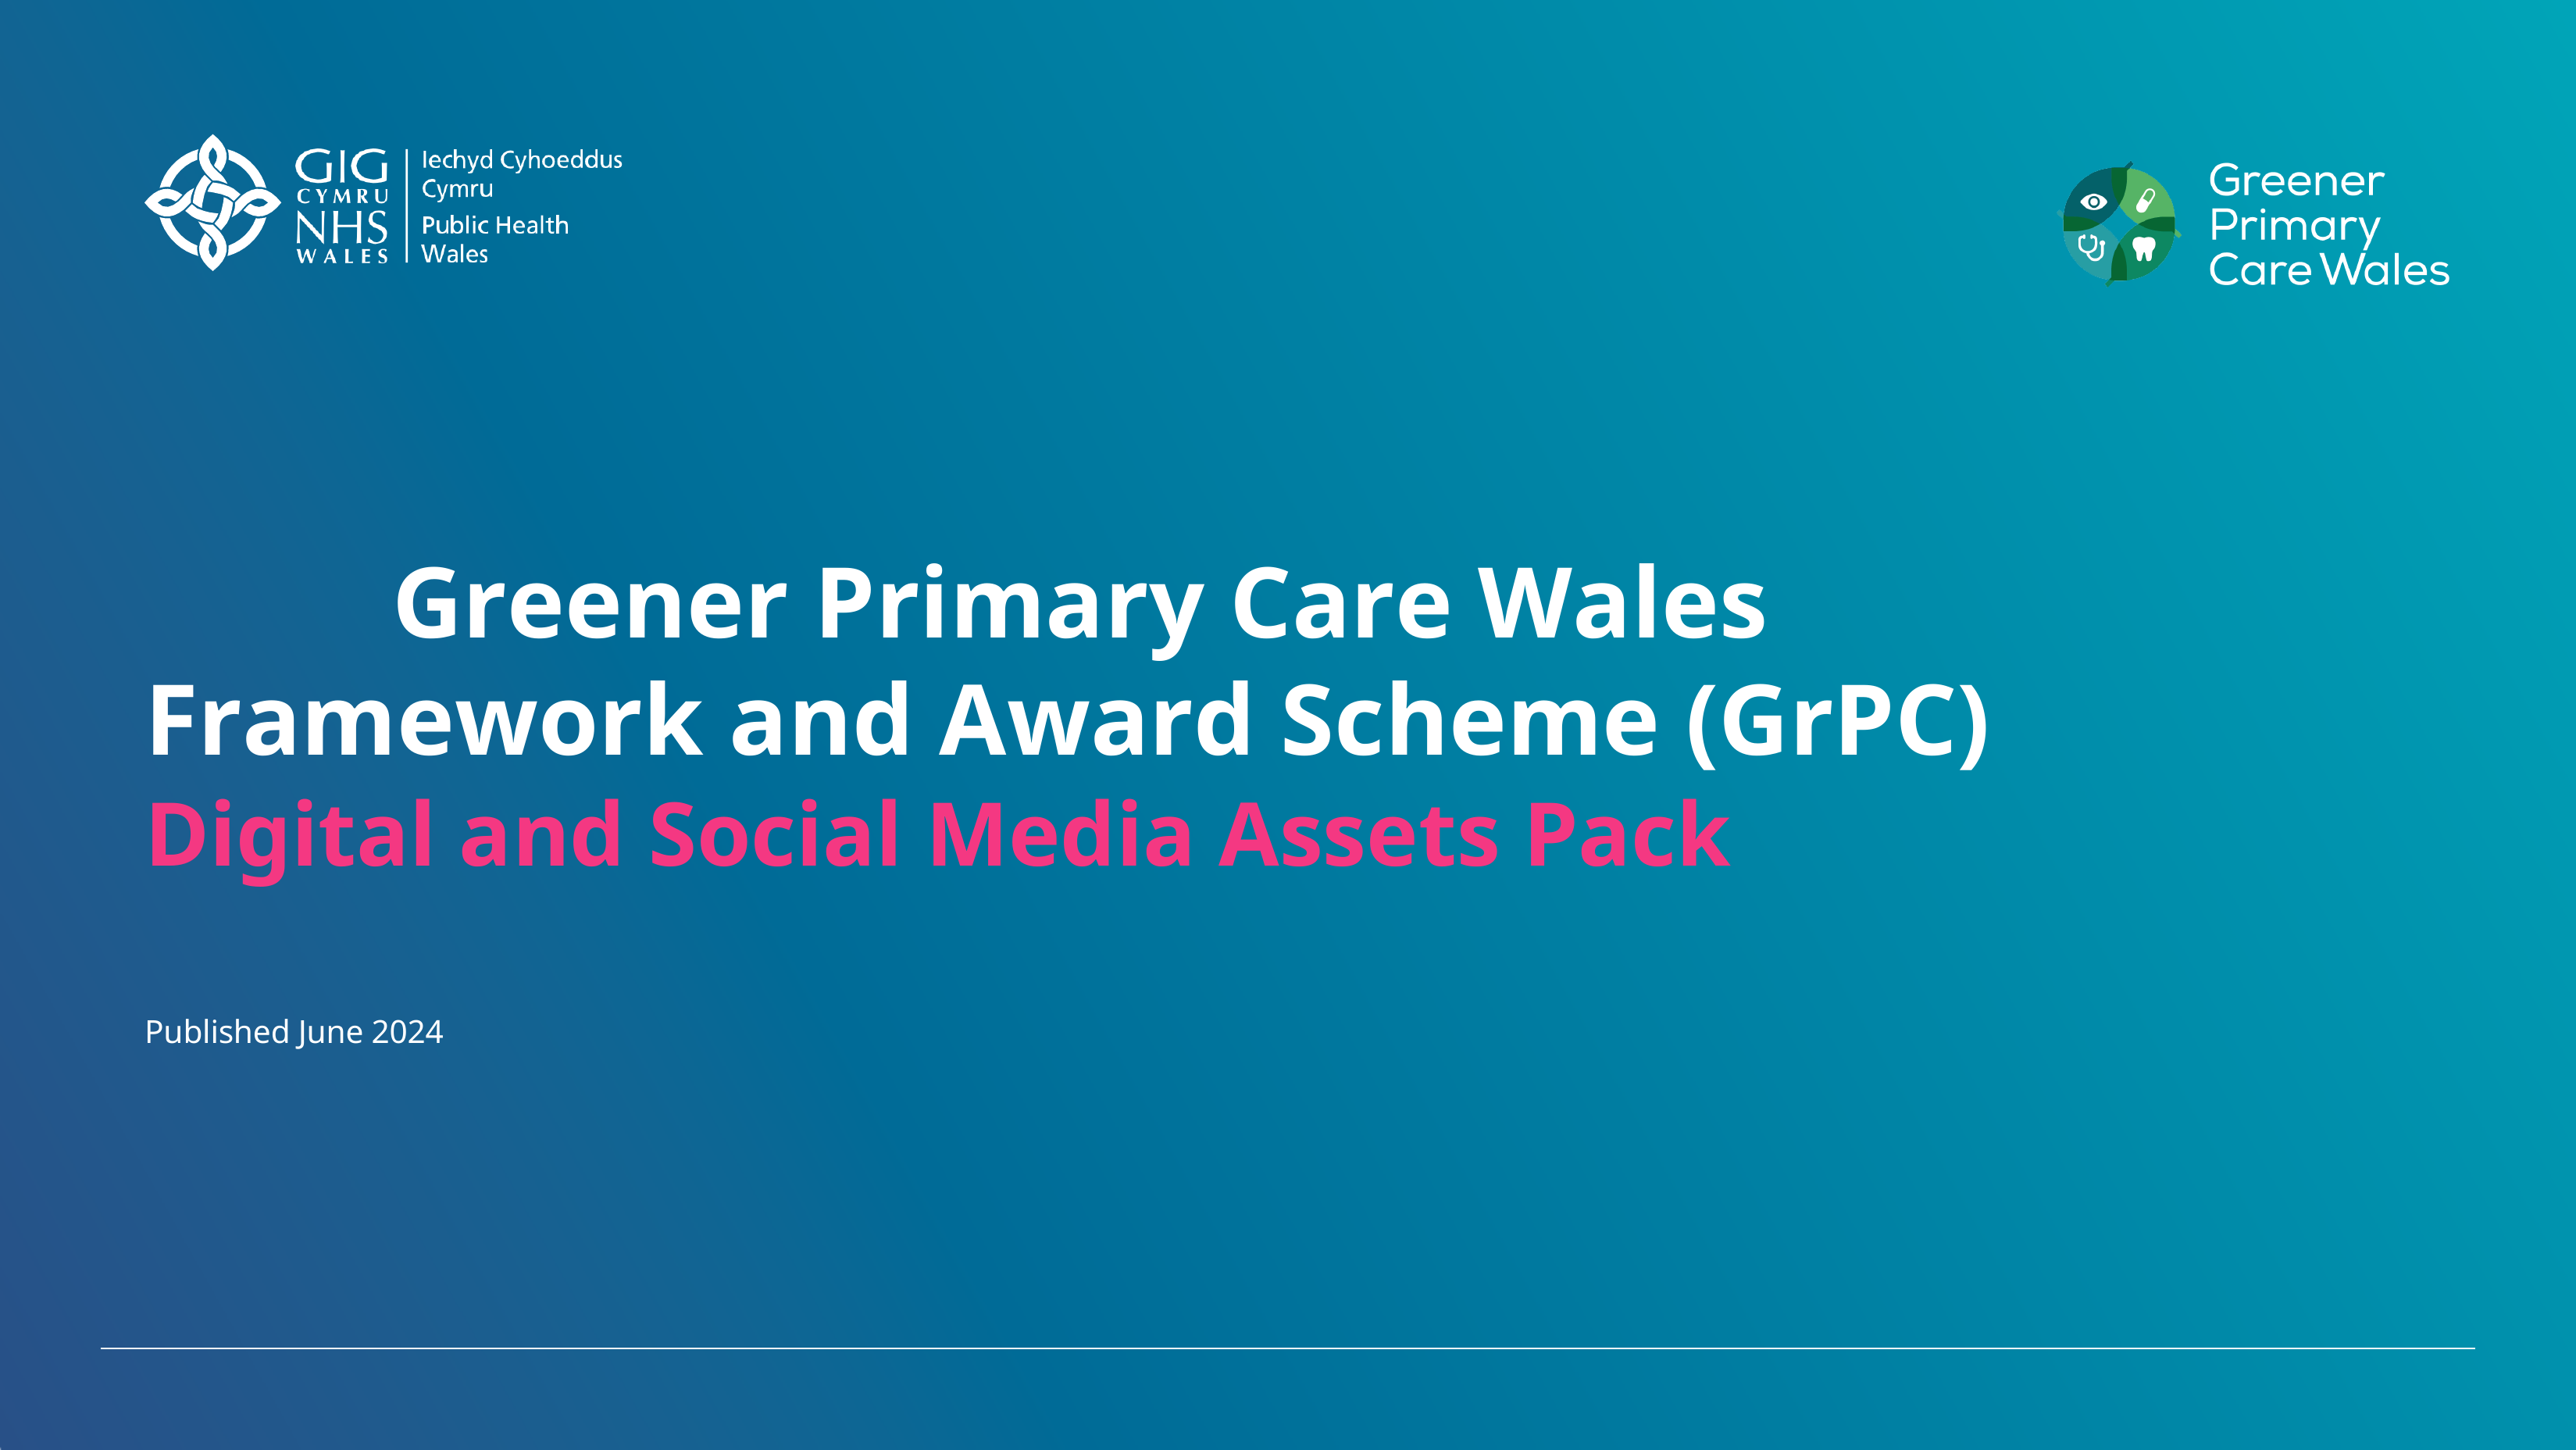

# Greener Primary Care Wales Framework and Award Scheme (GrPC)
Digital and Social Media Assets Pack
Published June 2024